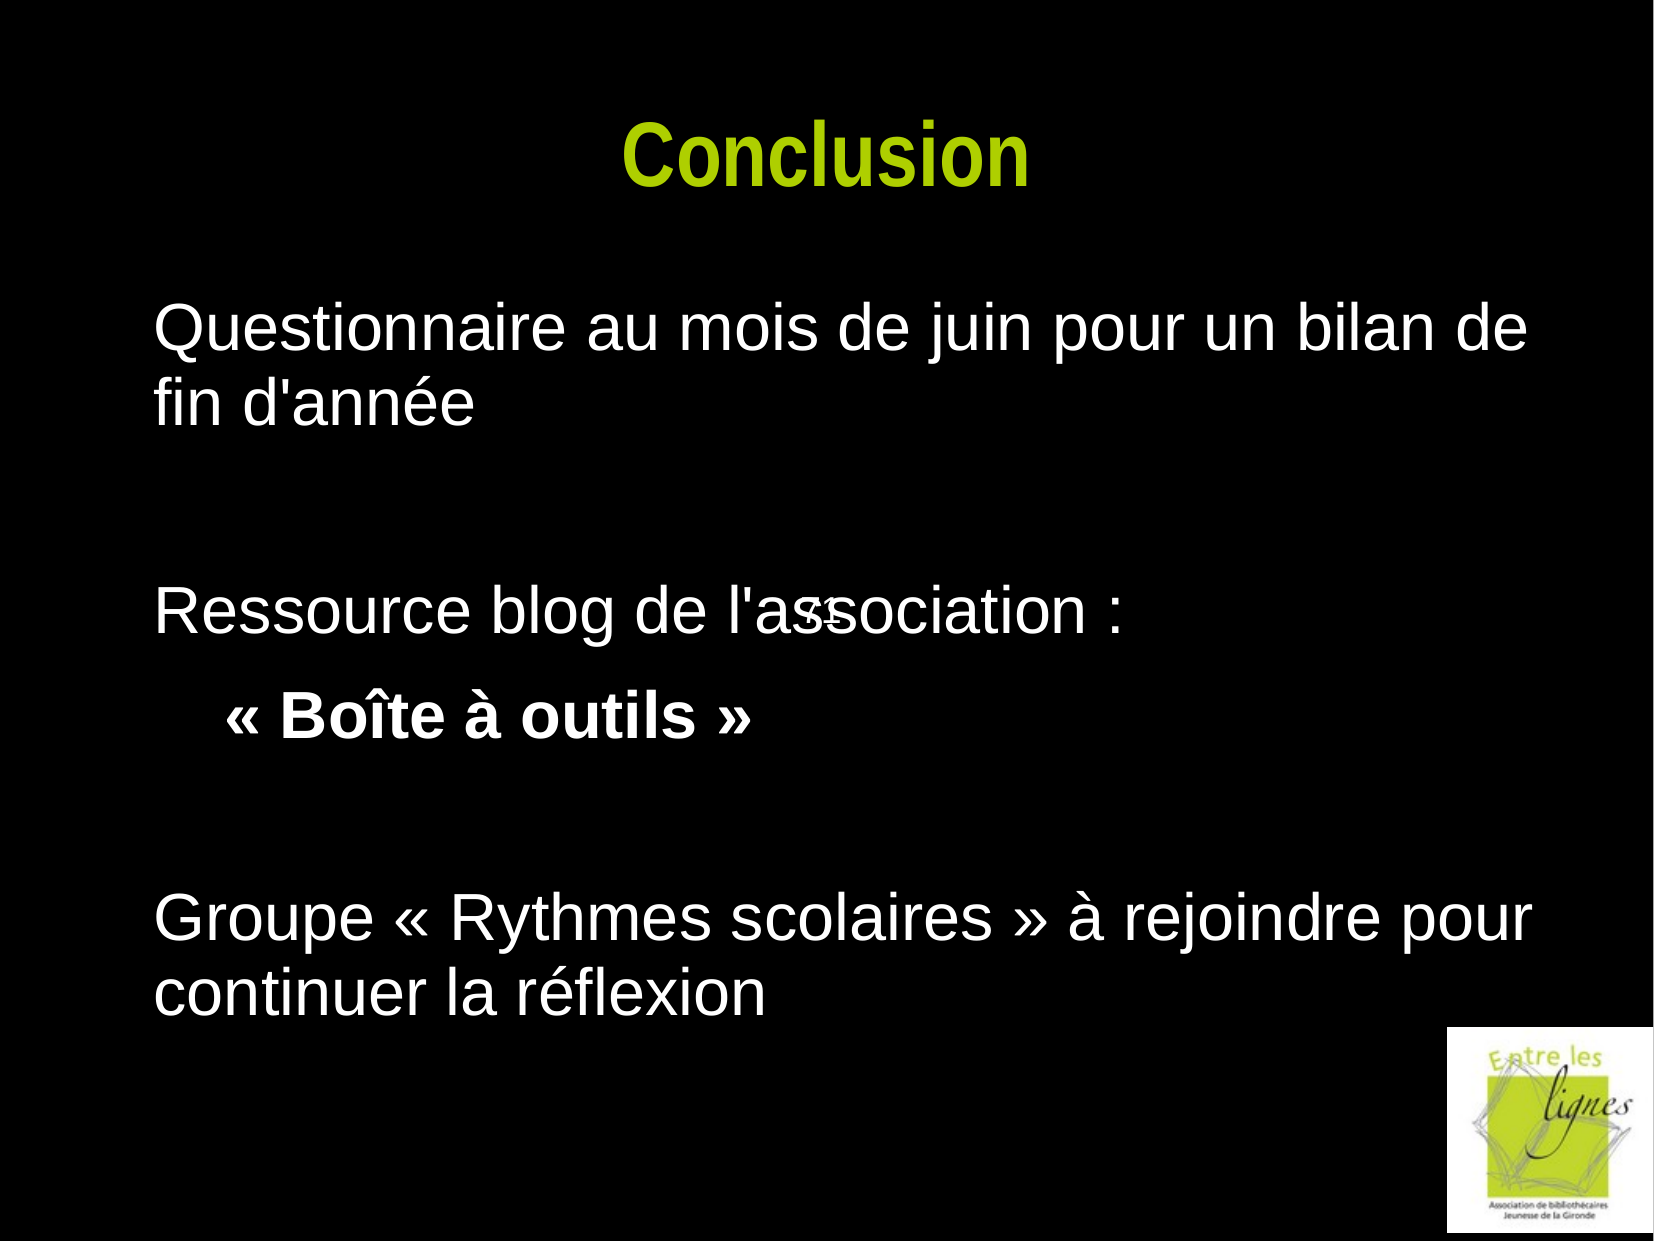

71
# Conclusion
Questionnaire au mois de juin pour un bilan de fin d'année
Ressource blog de l'association :
« Boîte à outils »
Groupe « Rythmes scolaires » à rejoindre pour continuer la réflexion